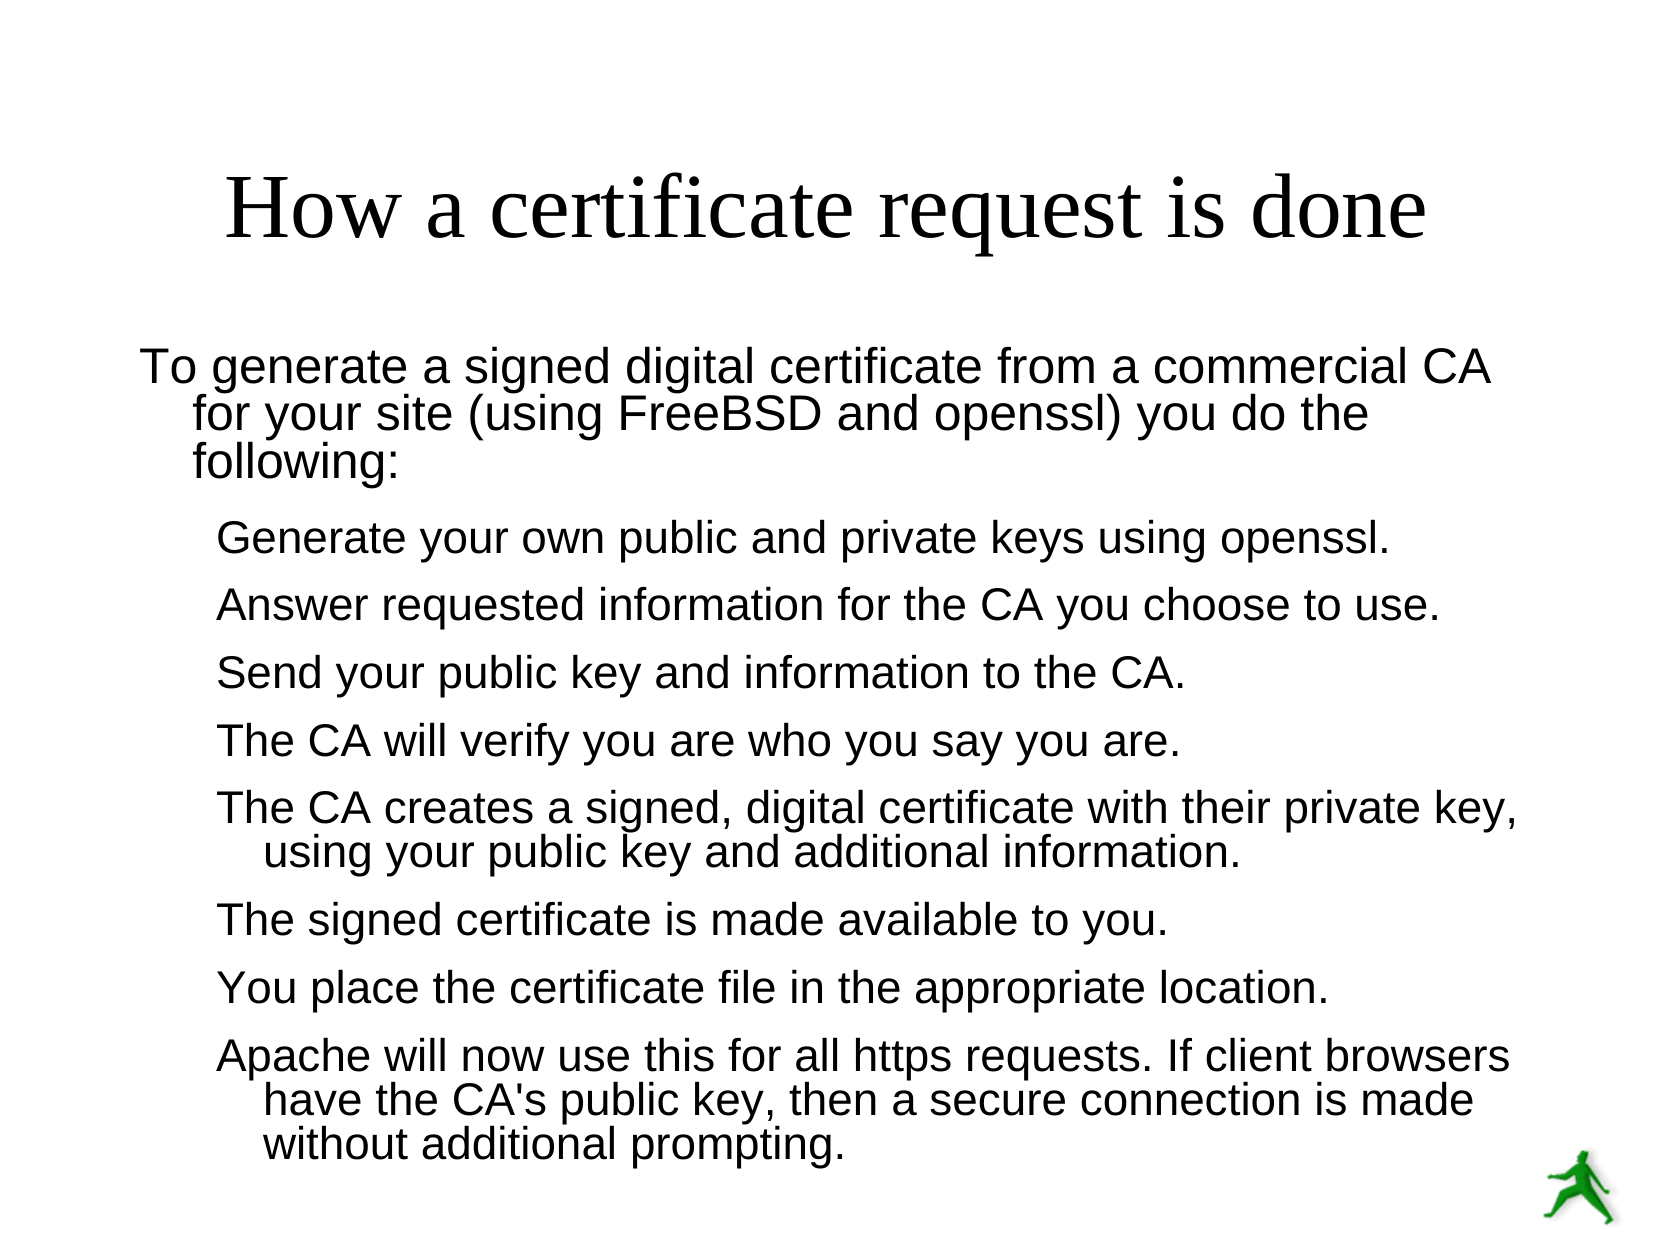

# How a certificate request is done
To generate a signed digital certificate from a commercial CA for your site (using FreeBSD and openssl) you do the following:
Generate your own public and private keys using openssl.
Answer requested information for the CA you choose to use.
Send your public key and information to the CA.
The CA will verify you are who you say you are.
The CA creates a signed, digital certificate with their private key, using your public key and additional information.
The signed certificate is made available to you.
You place the certificate file in the appropriate location.
Apache will now use this for all https requests. If client browsers have the CA's public key, then a secure connection is made without additional prompting.